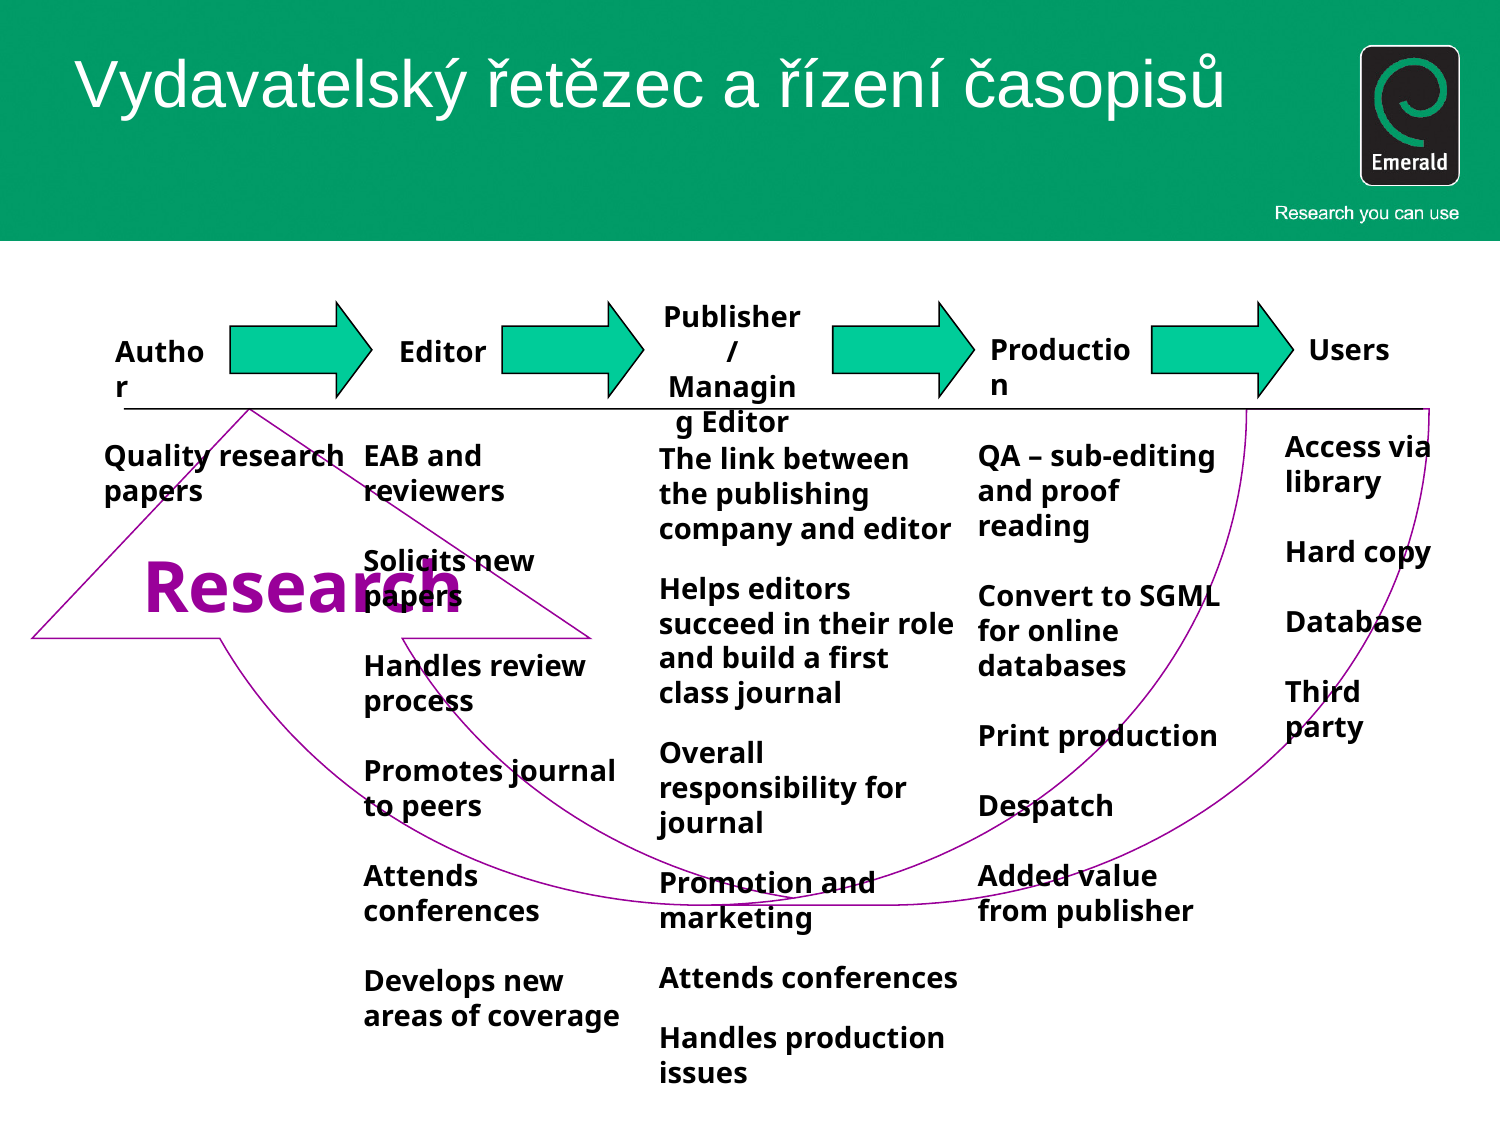

# Vydavatelský řetězec a řízení časopisů
Publisher/
Managing Editor
Production
Users
Author
Editor
Research
Access via library
Hard copy
Database
Third party
Quality research
papers
EAB and reviewers
Solicits new papers
Handles review process
Promotes journal to peers
Attends conferences
Develops new areas of coverage
QA – sub-editing and proof reading
Convert to SGML for online databases
Print production
Despatch
Added value from publisher
The link between the publishing company and editor
Helps editors succeed in their role and build a first class journal
Overall responsibility for journal
Promotion and marketing
Attends conferences
Handles production issues